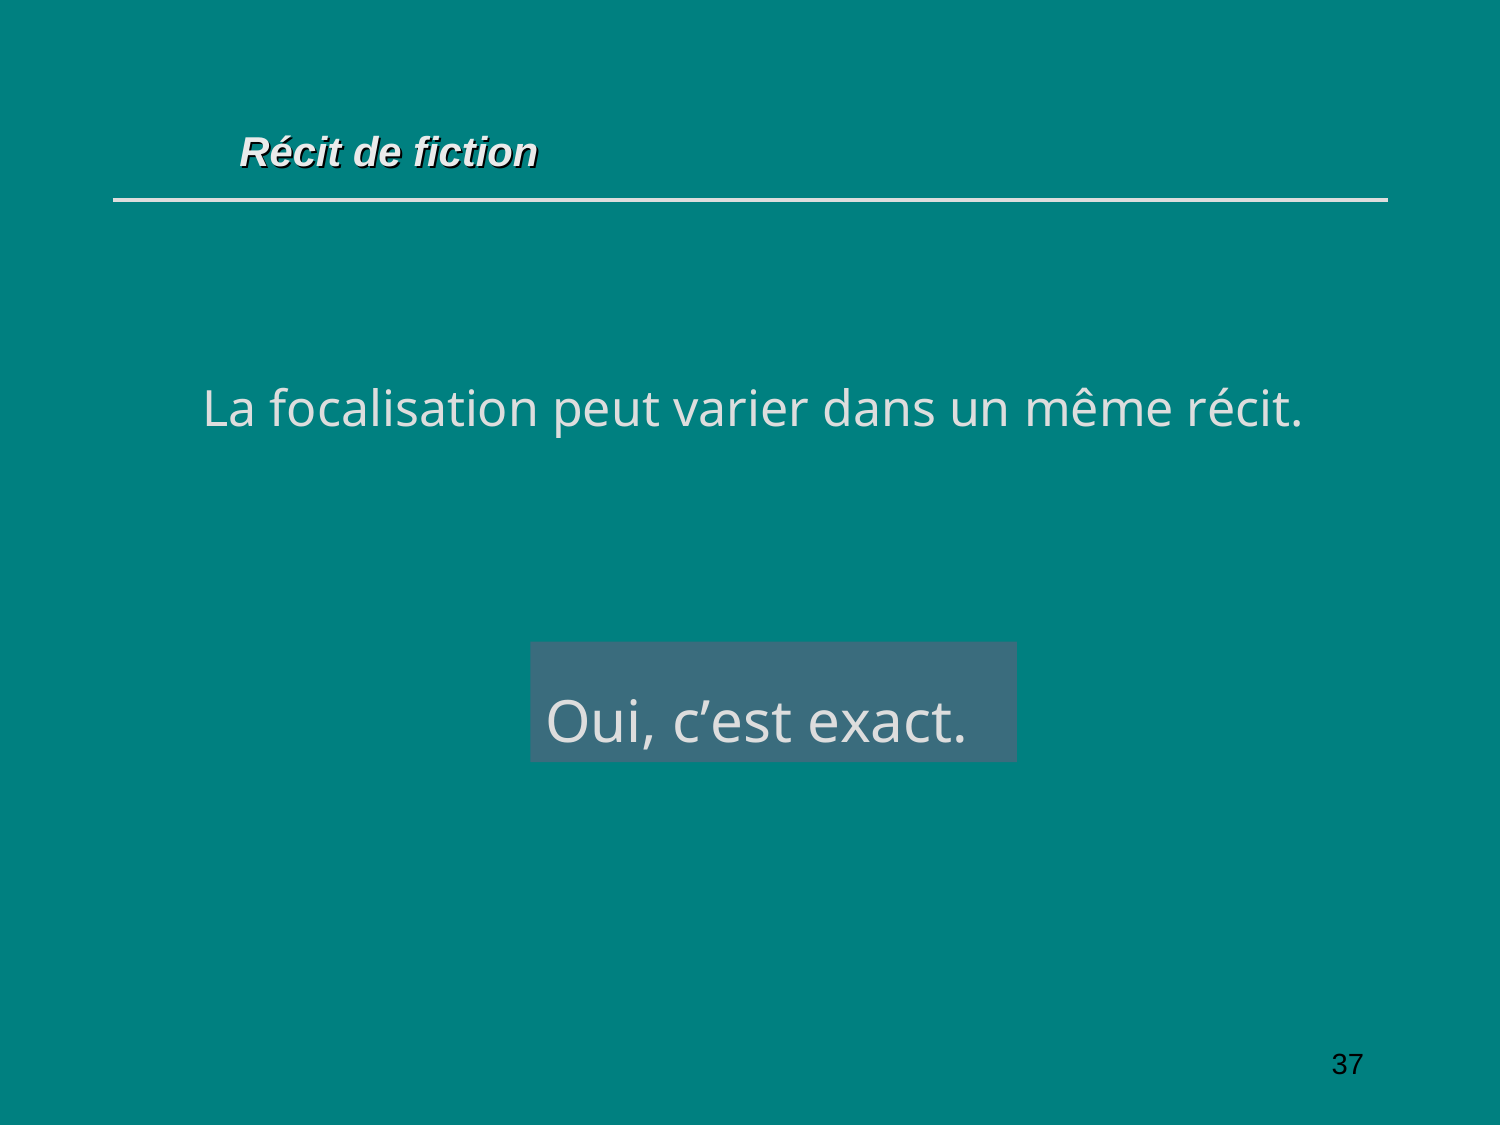

Récit de fiction
La focalisation peut varier dans un même récit.
Oui / Non ?
Oui, c’est exact.
37